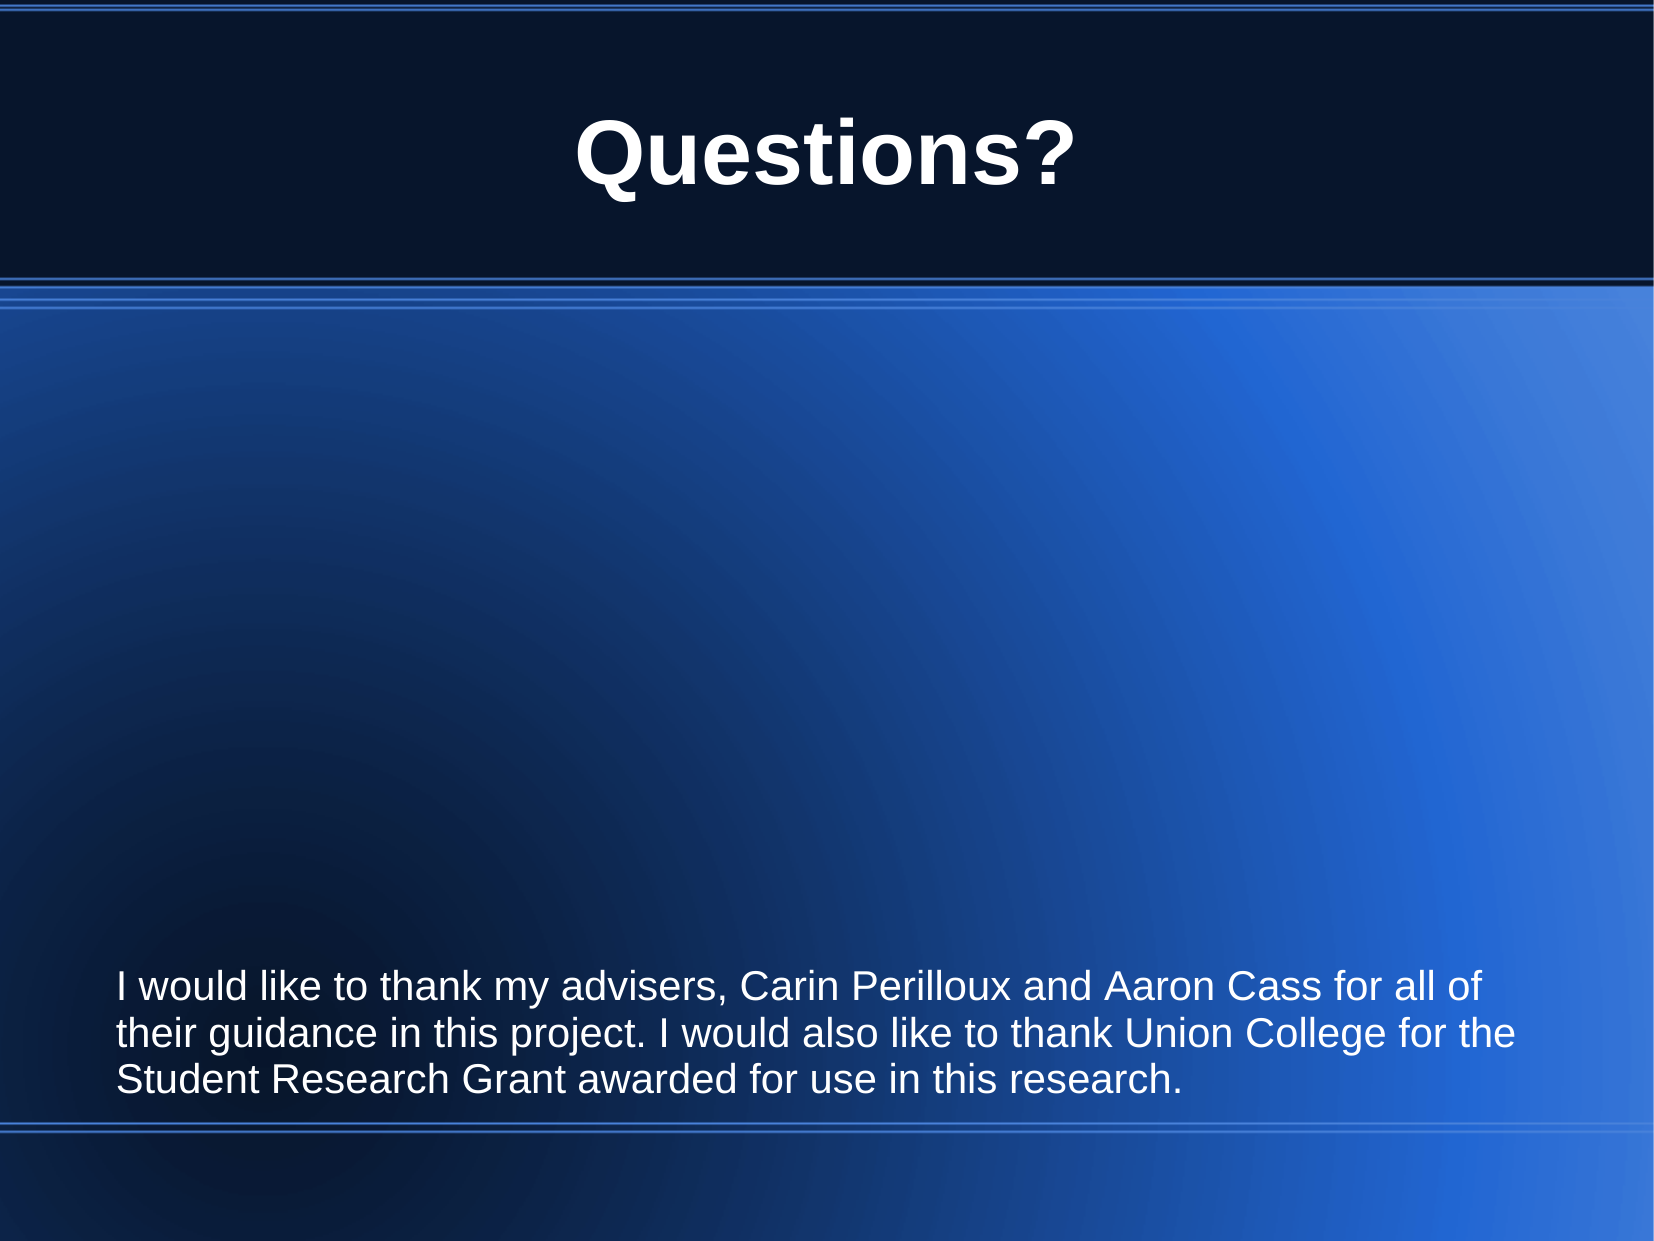

# Questions?
I would like to thank my advisers, Carin Perilloux and Aaron Cass for all of their guidance in this project. I would also like to thank Union College for the Student Research Grant awarded for use in this research.